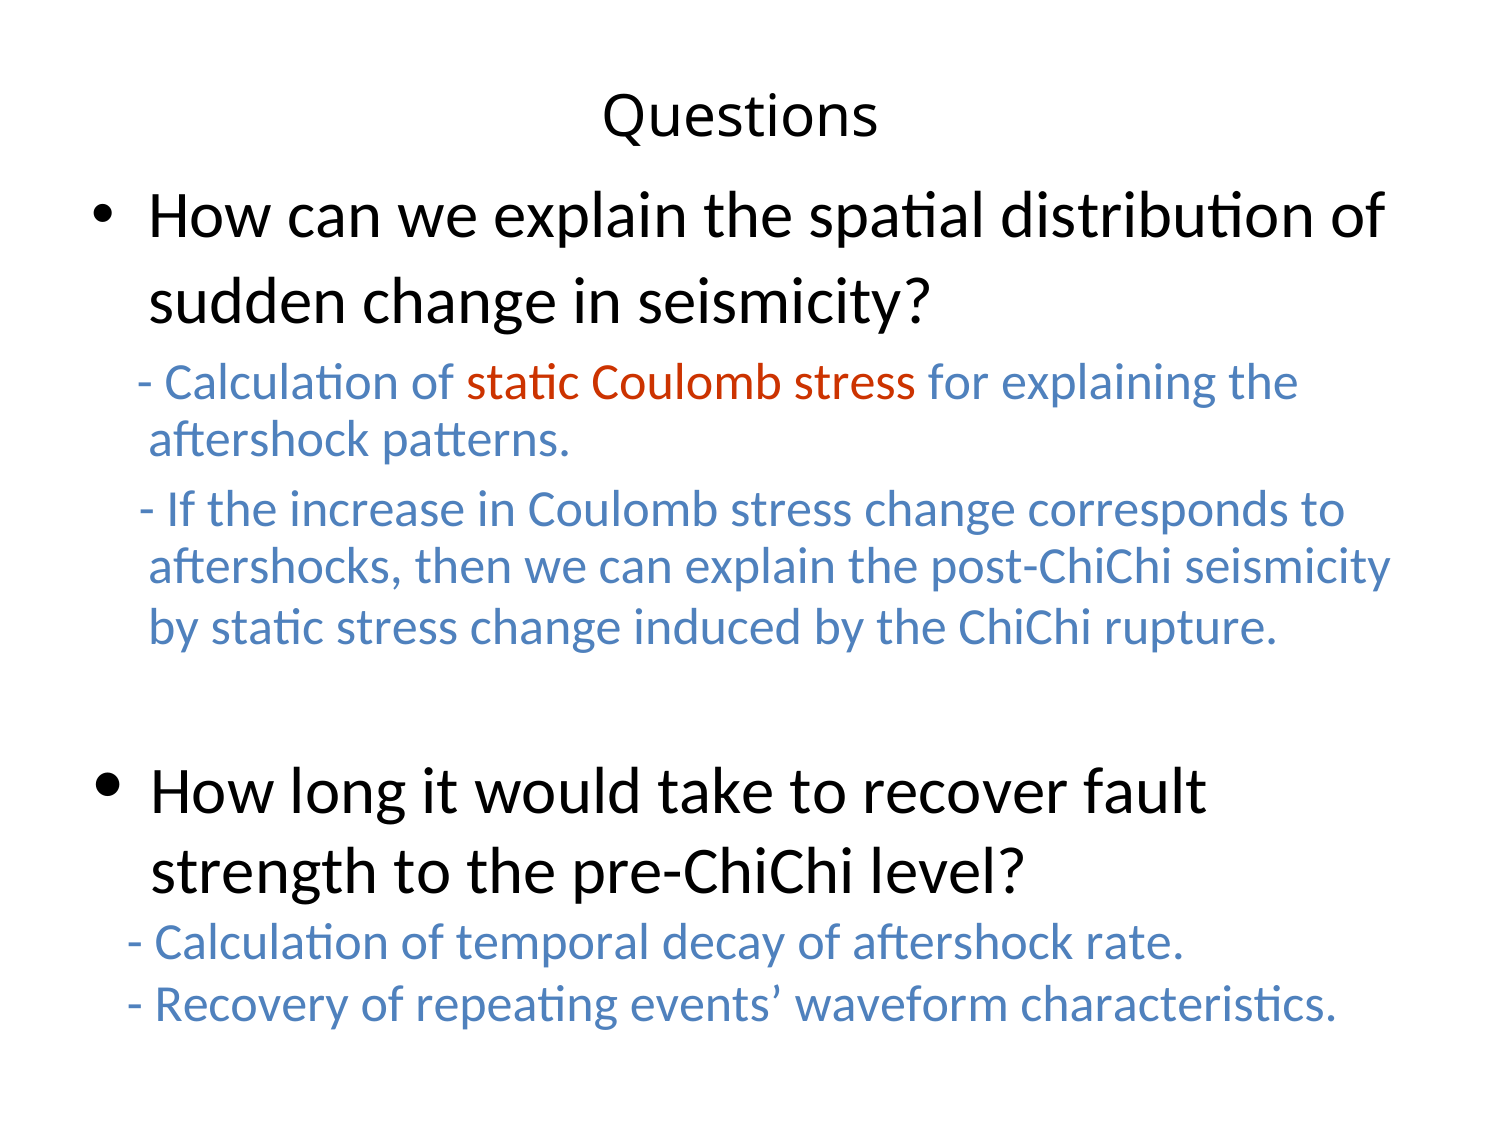

# Questions
How can we explain the spatial distribution of sudden change in seismicity?
 - Calculation of static Coulomb stress for explaining the aftershock patterns.
 - If the increase in Coulomb stress change corresponds to aftershocks, then we can explain the post-ChiChi seismicity by static stress change induced by the ChiChi rupture.
How long it would take to recover fault strength to the pre-ChiChi level?
 - Calculation of temporal decay of aftershock rate.
 - Recovery of repeating events’ waveform characteristics.